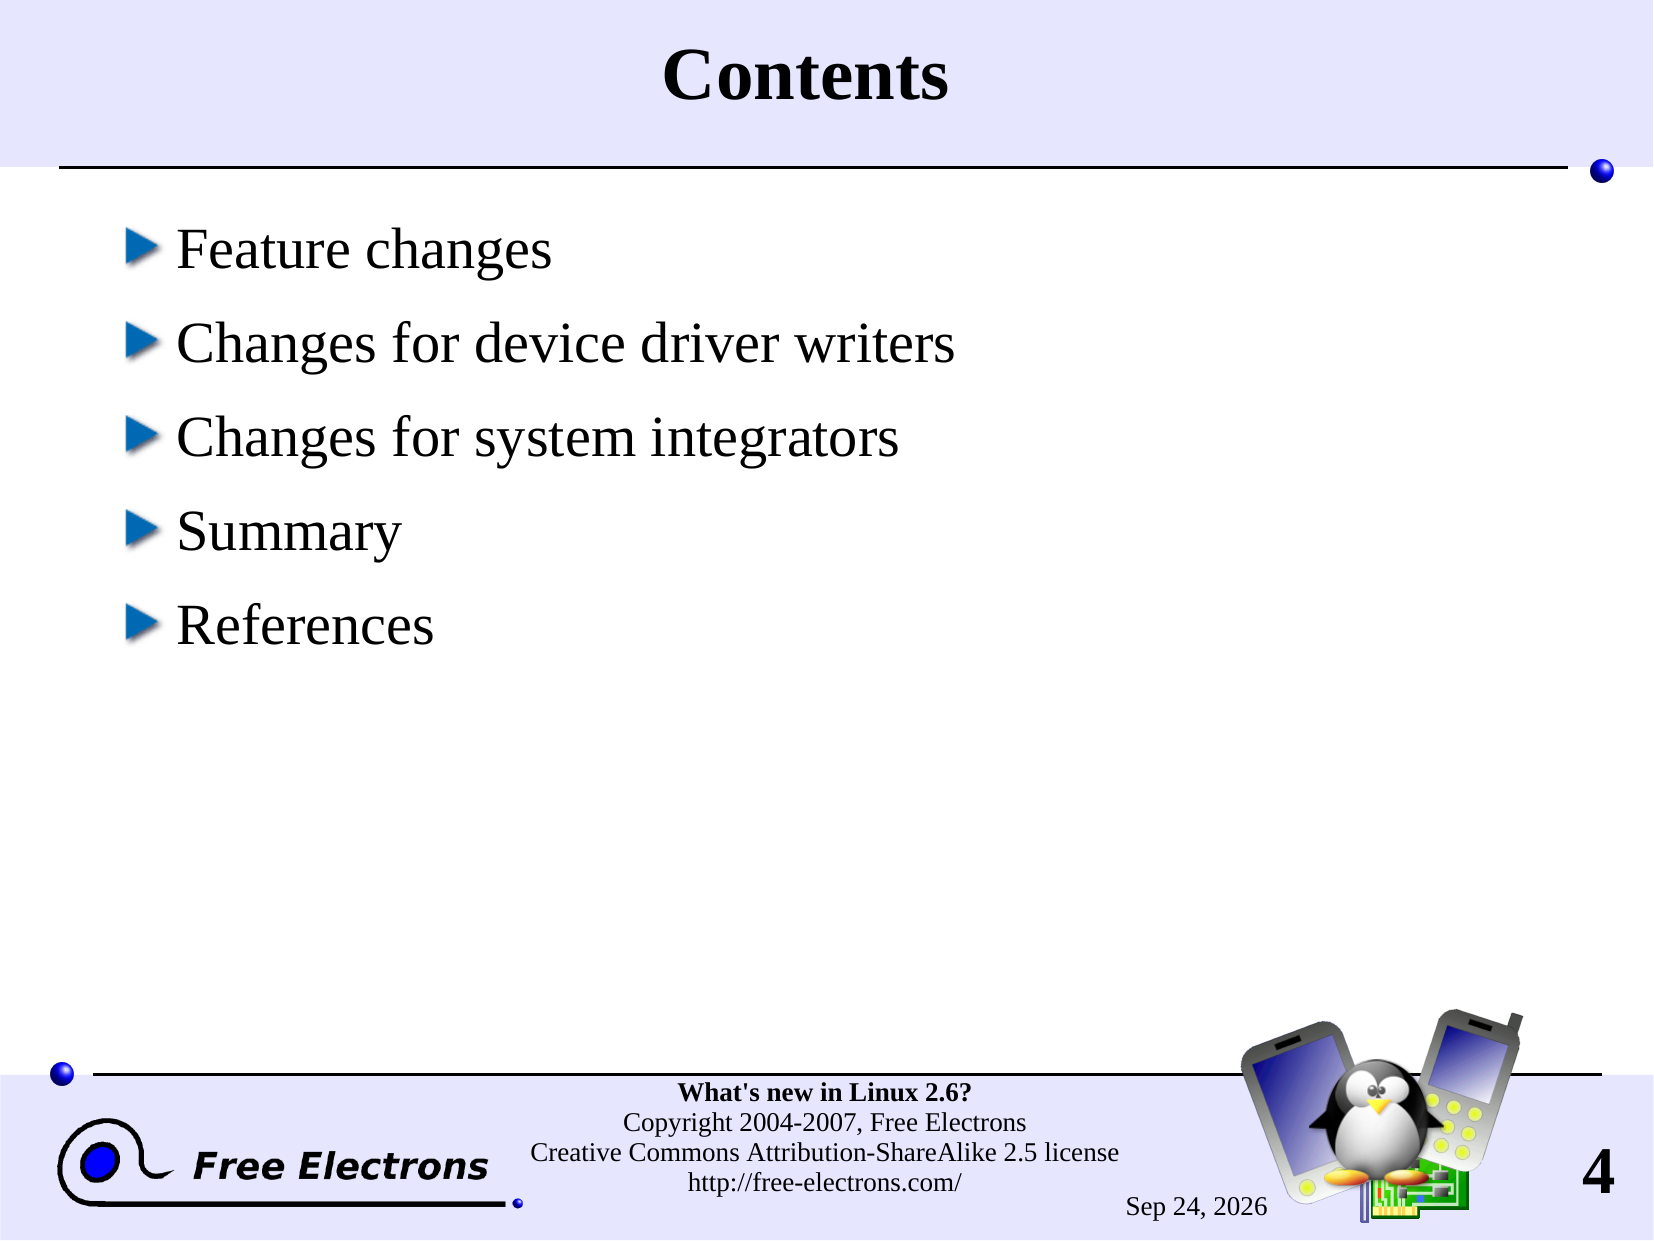

# Contents
Feature changes
Changes for device driver writers
Changes for system integrators
Summary
References